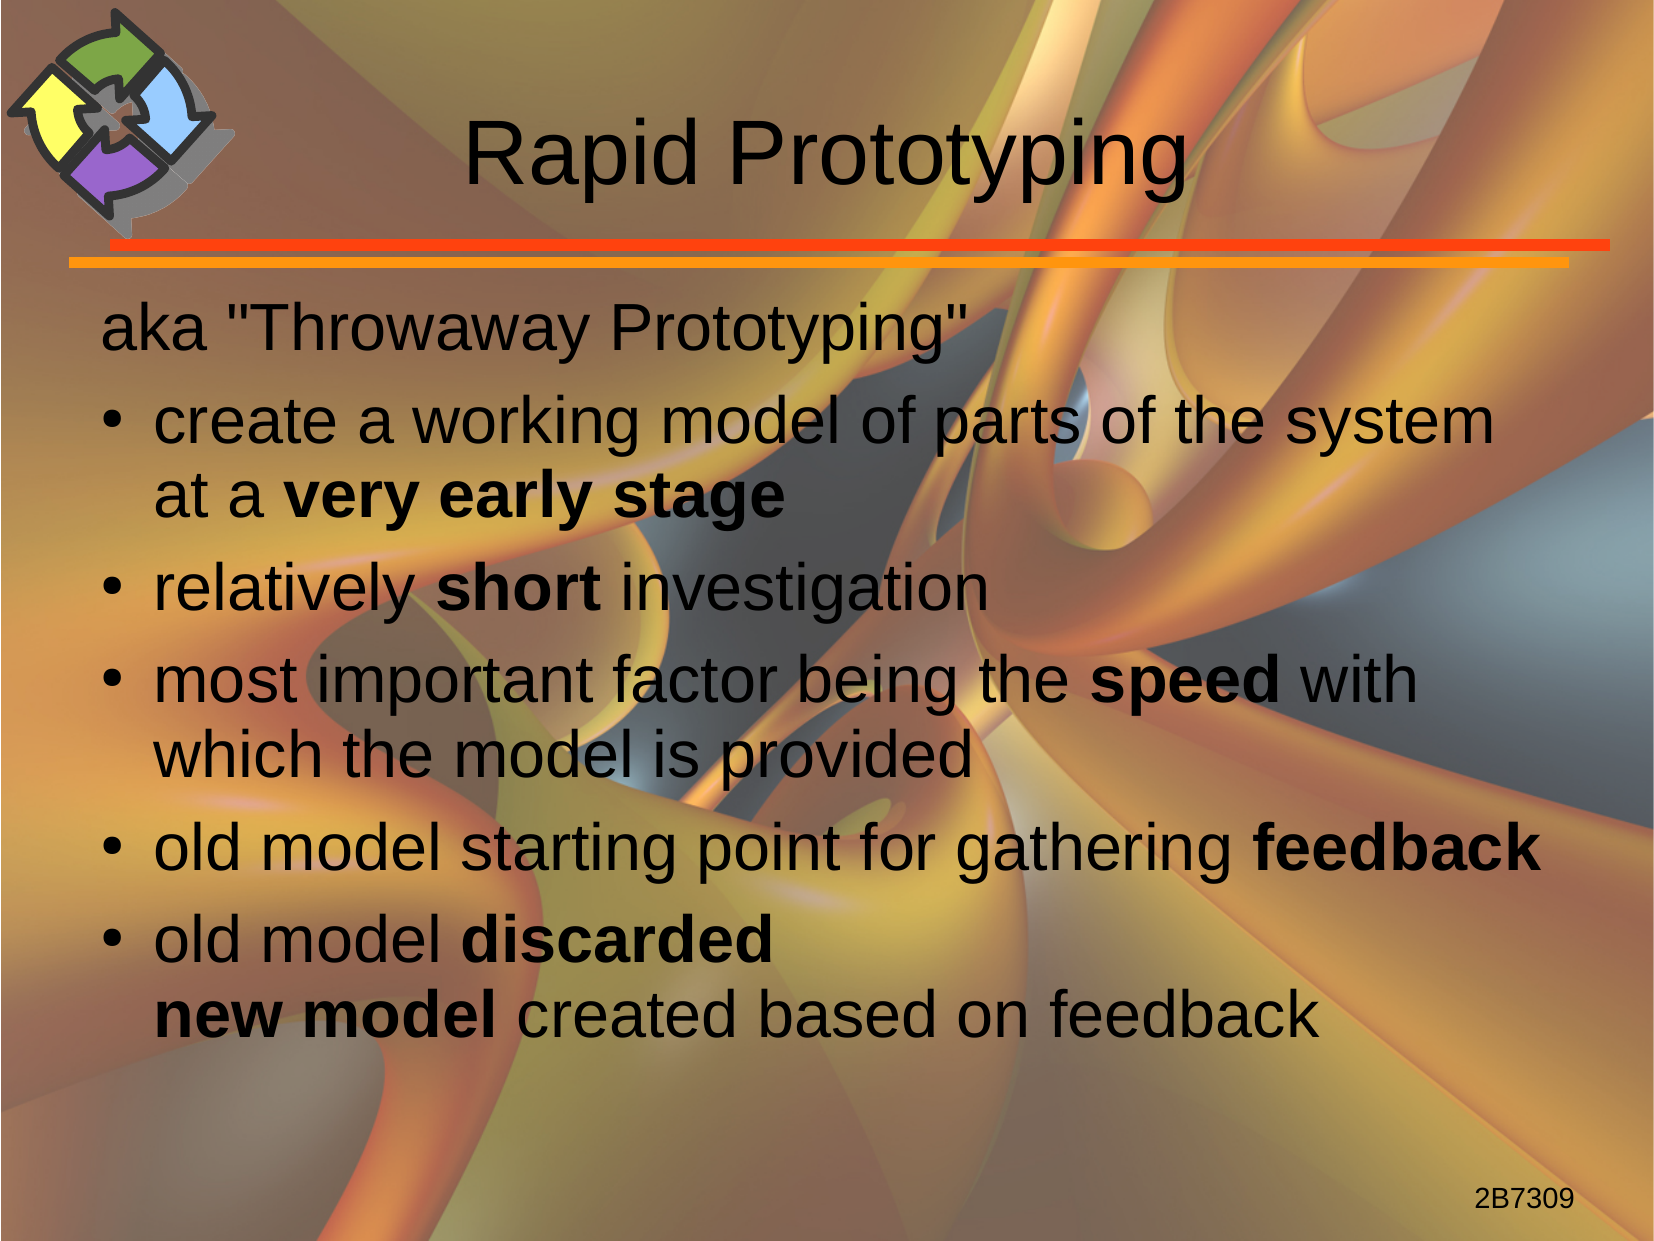

# Rapid Prototyping
aka "Throwaway Prototyping"
create a working model of parts of the system at a very early stage
relatively short investigation
most important factor being the speed with which the model is provided
old model starting point for gathering feedback
old model discarded
new model created based on feedback